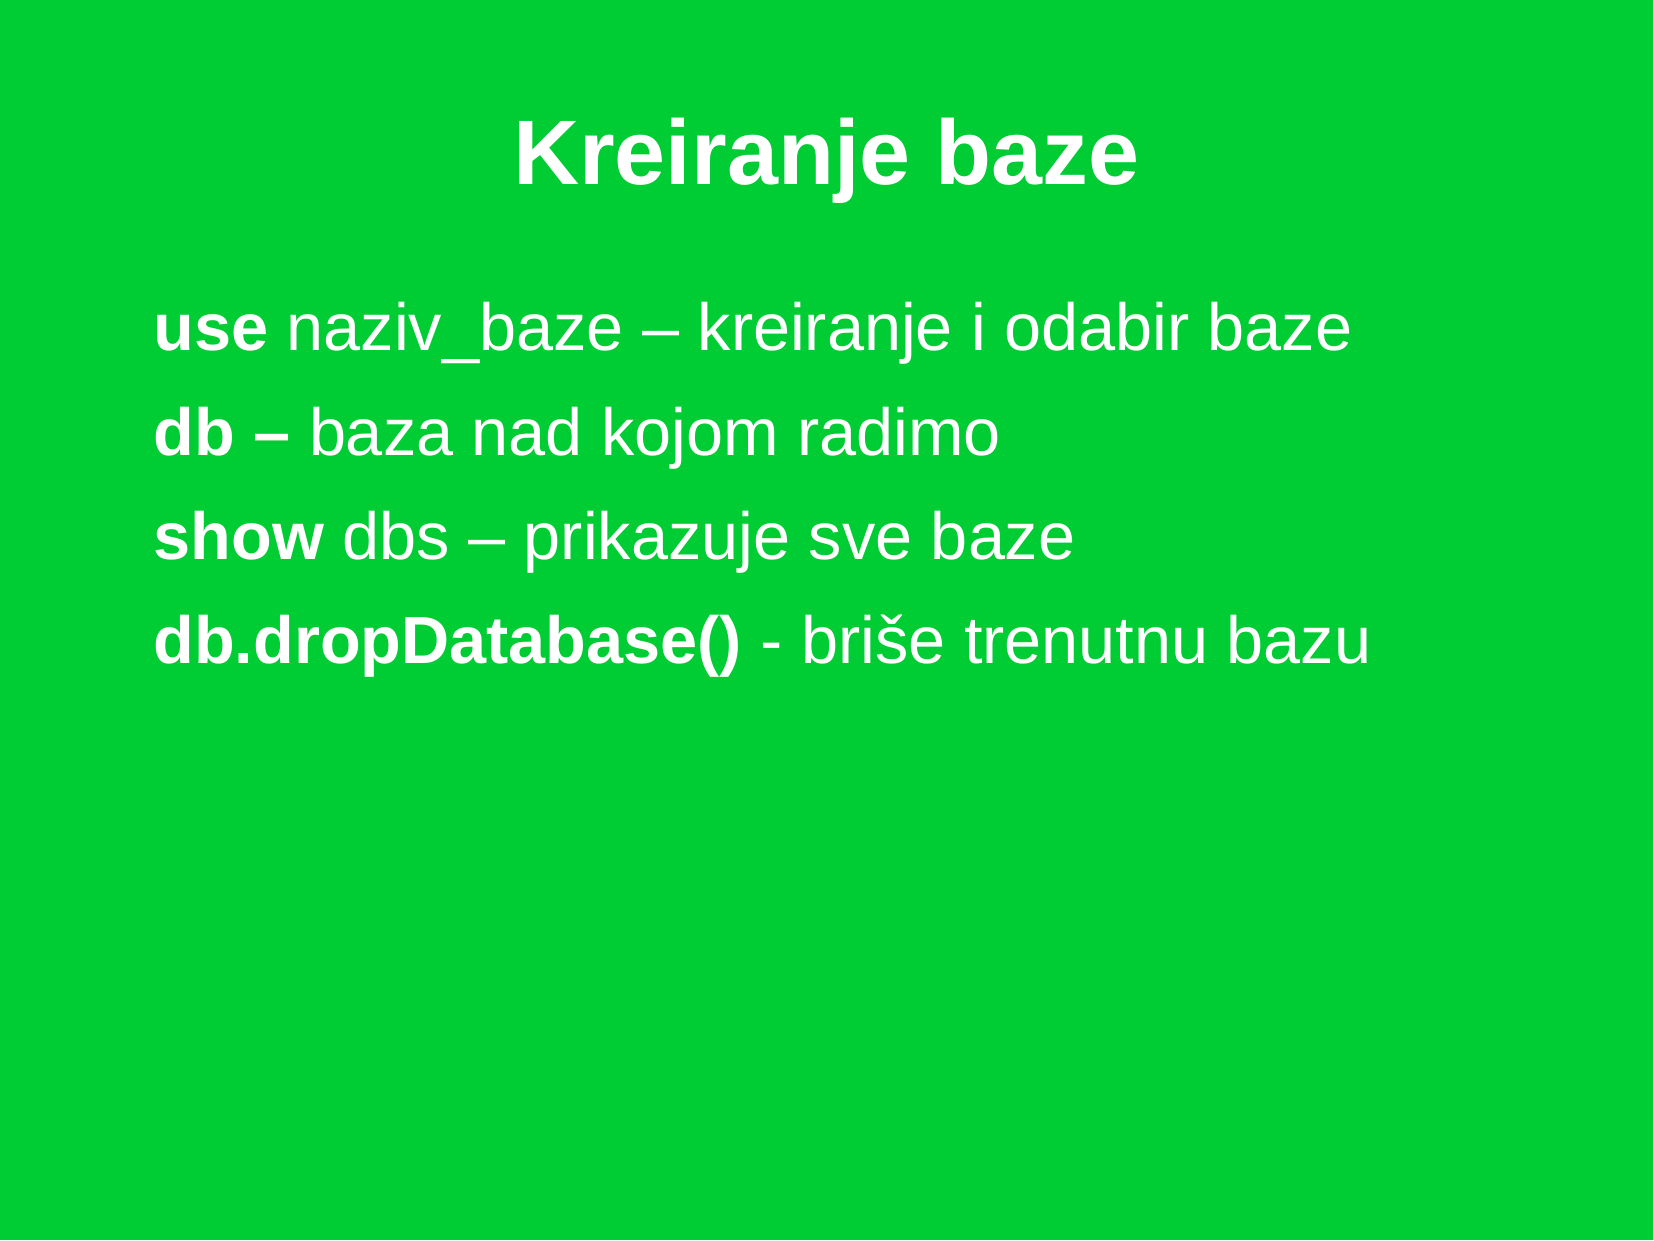

# Kreiranje baze
use naziv_baze – kreiranje i odabir baze
db – baza nad kojom radimo
show dbs – prikazuje sve baze
db.dropDatabase() - briše trenutnu bazu